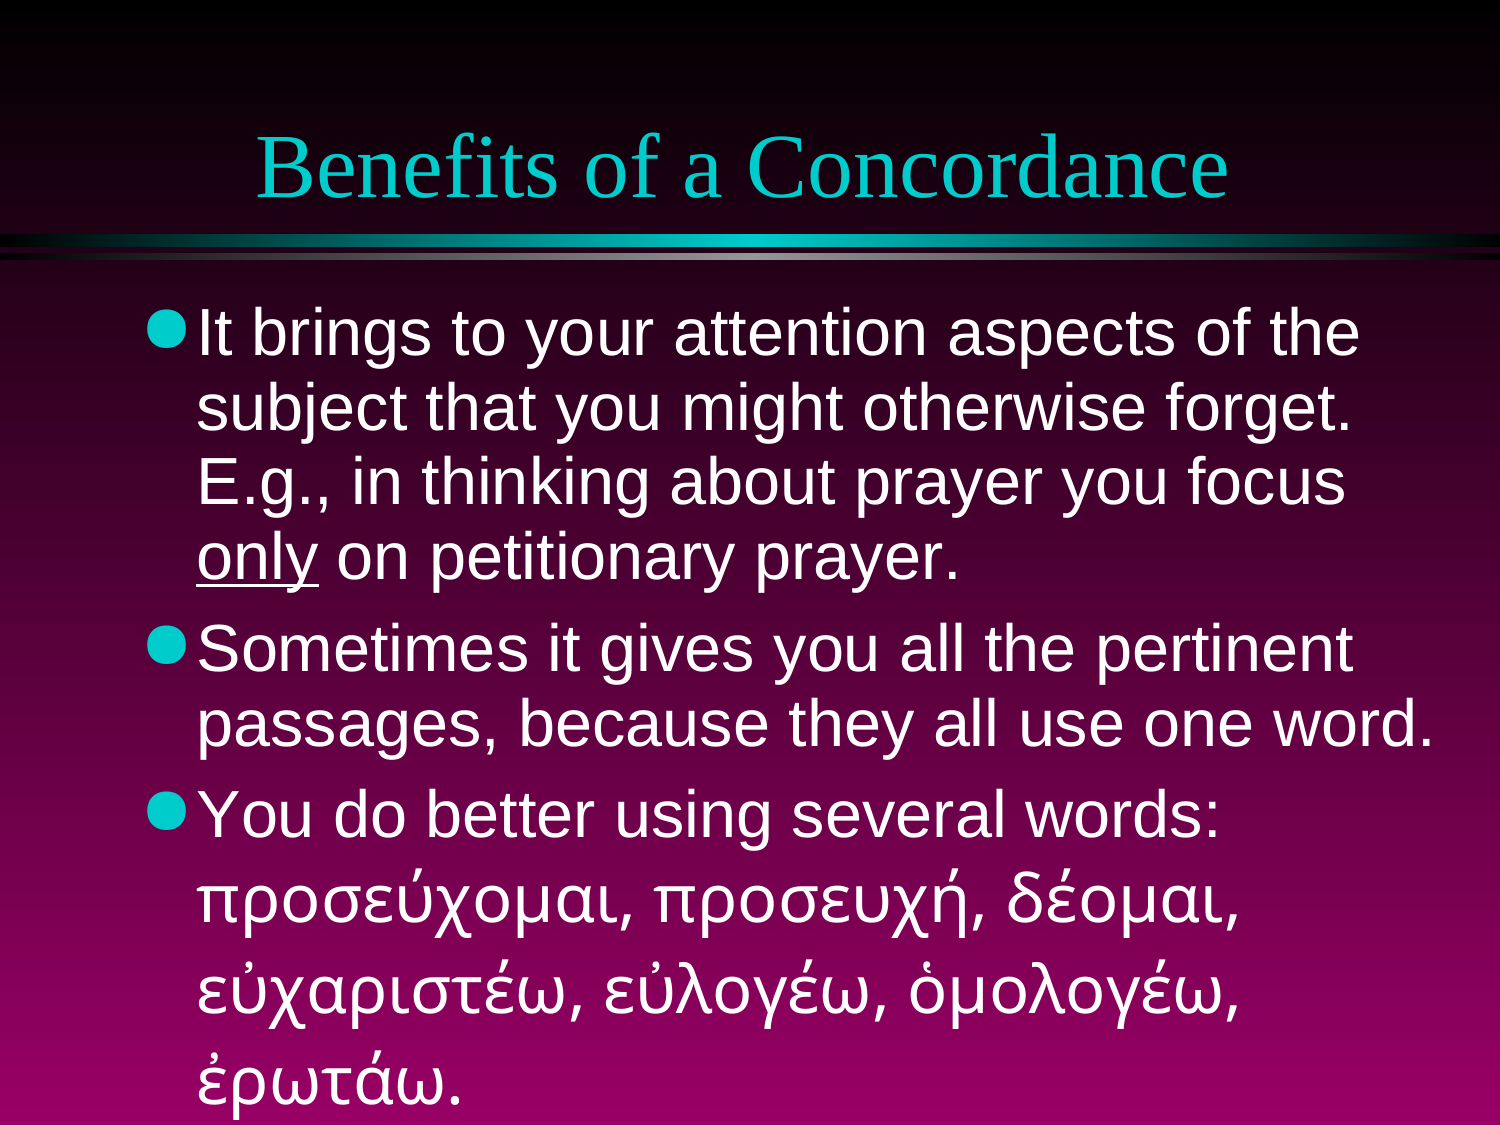

# Benefits of a Concordance
It brings to your attention aspects of the subject that you might otherwise forget. E.g., in thinking about prayer you focus only on petitionary prayer.
Sometimes it gives you all the pertinent passages, because they all use one word.
You do better using several words: προσεύχομαι, προσευχή, δέομαι, εὐχαριστέω, εὐλογέω, ὁμολογέω, ἐρωτάω.